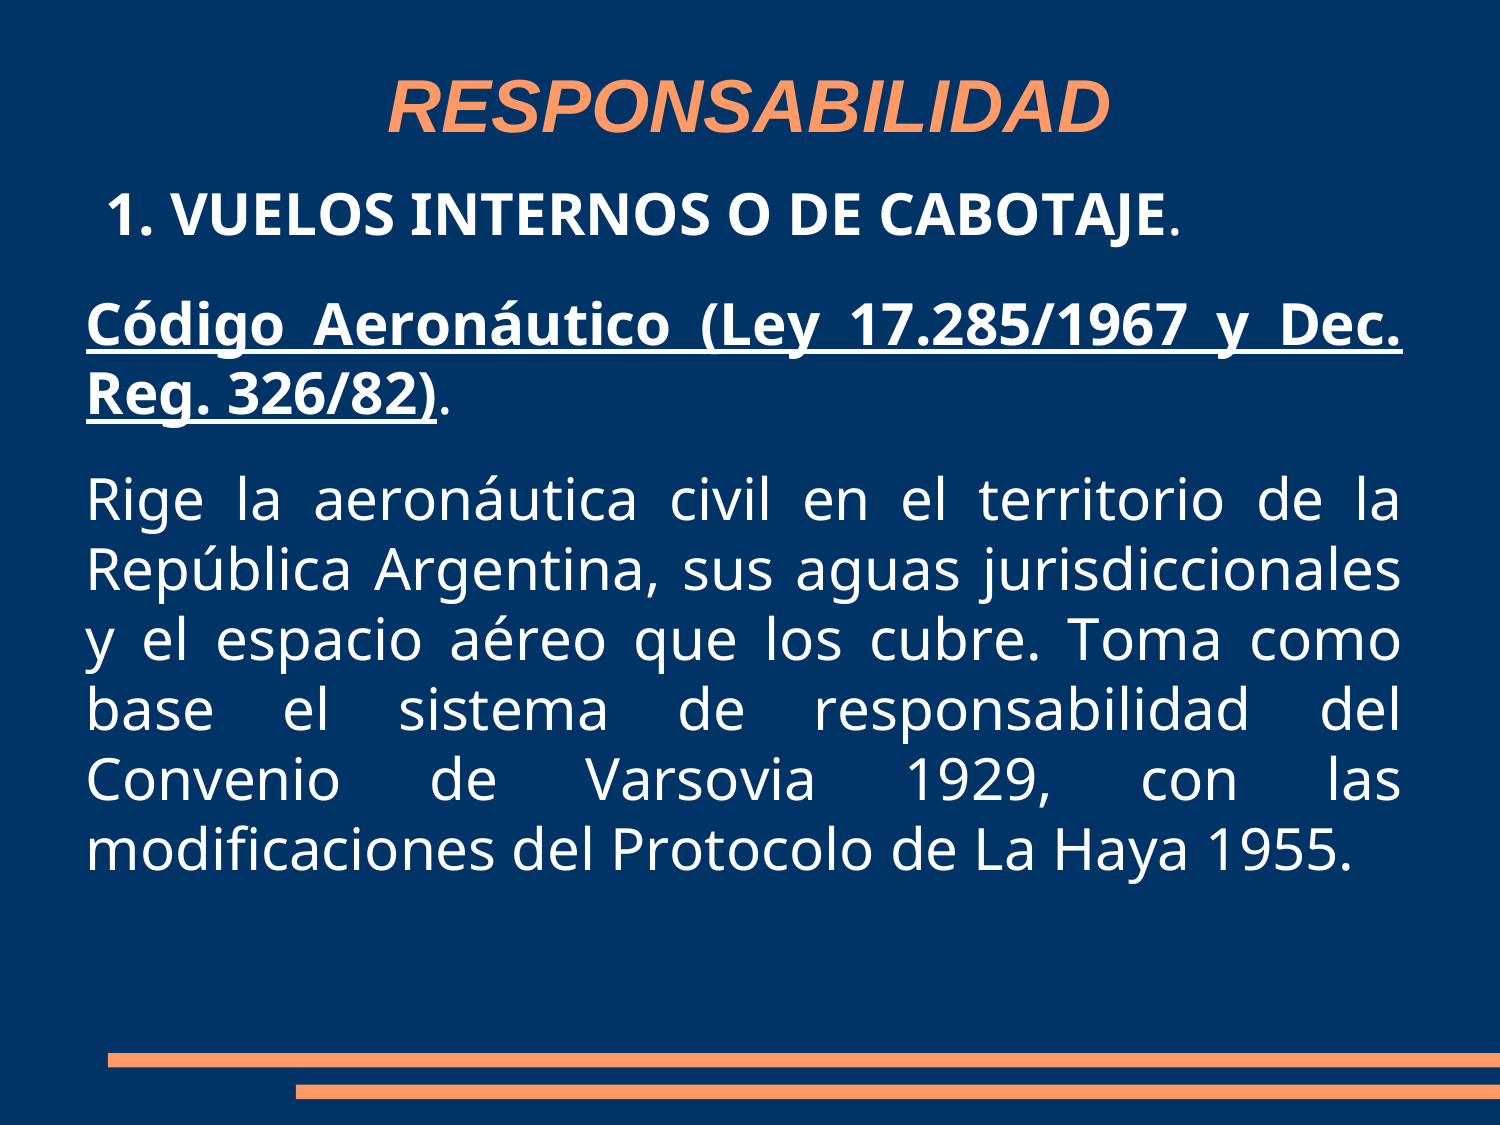

# RESPONSABILIDAD
 1. VUELOS INTERNOS O DE CABOTAJE.
Código Aeronáutico (Ley 17.285/1967 y Dec. Reg. 326/82).
Rige la aeronáutica civil en el territorio de la República Argentina, sus aguas jurisdiccionales y el espacio aéreo que los cubre. Toma como base el sistema de responsabilidad del Convenio de Varsovia 1929, con las modificaciones del Protocolo de La Haya 1955.